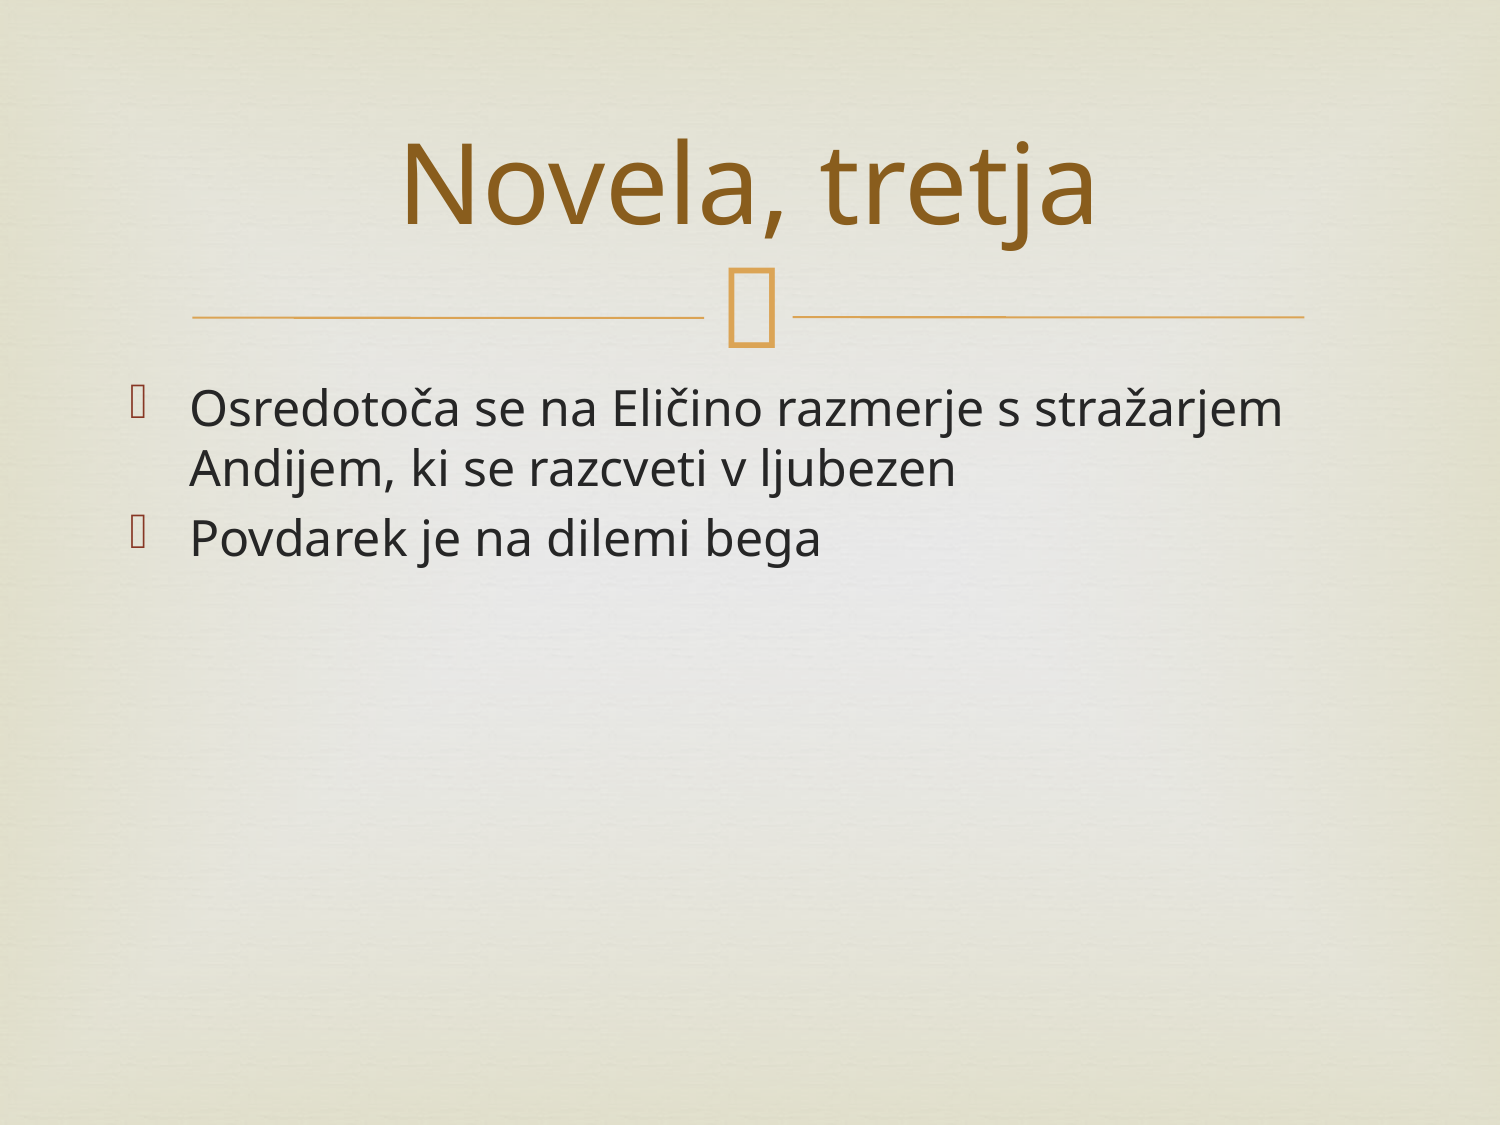

Novela, tretja
# Osredotoča se na Eličino razmerje s stražarjem Andijem, ki se razcveti v ljubezen
Povdarek je na dilemi bega